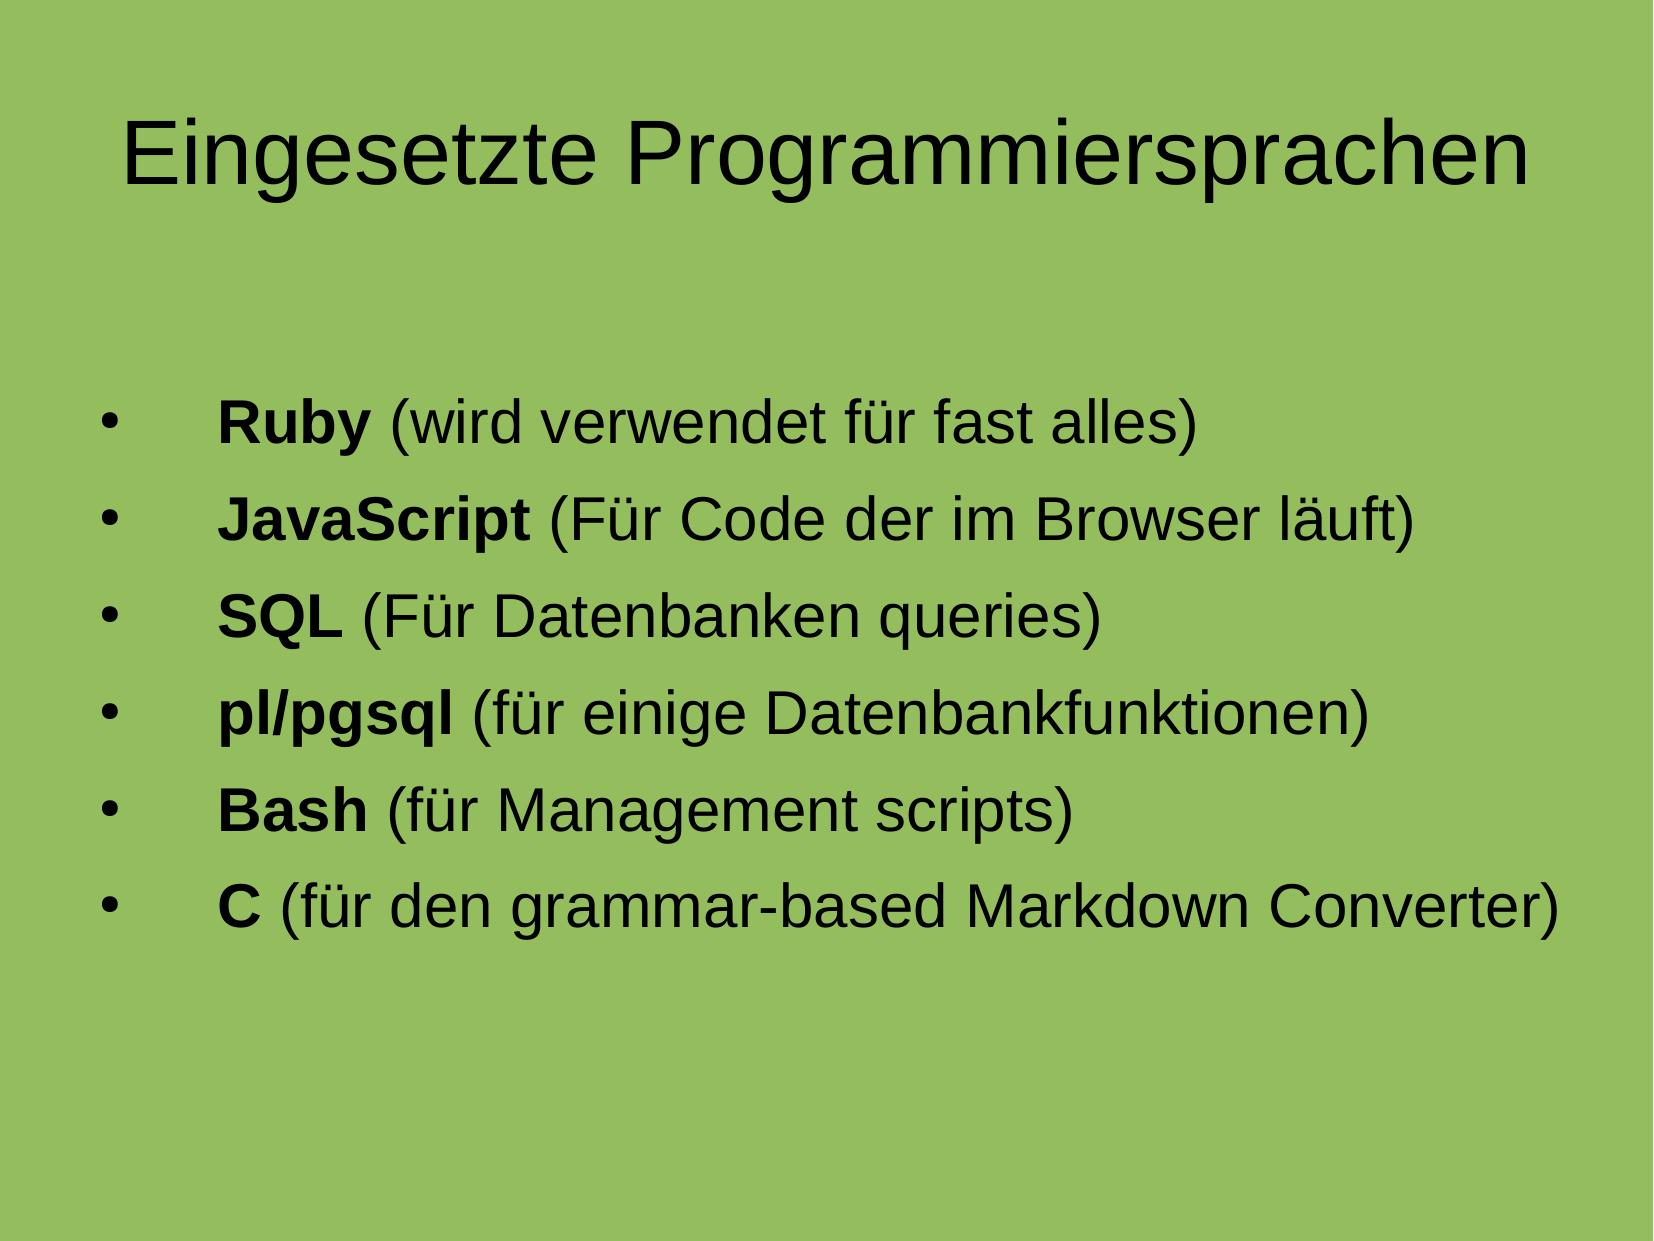

# Eingesetzte Programmiersprachen
 Ruby (wird verwendet für fast alles)
 JavaScript (Für Code der im Browser läuft)
 SQL (Für Datenbanken queries)
 pl/pgsql (für einige Datenbankfunktionen)
 Bash (für Management scripts)
 C (für den grammar-based Markdown Converter)